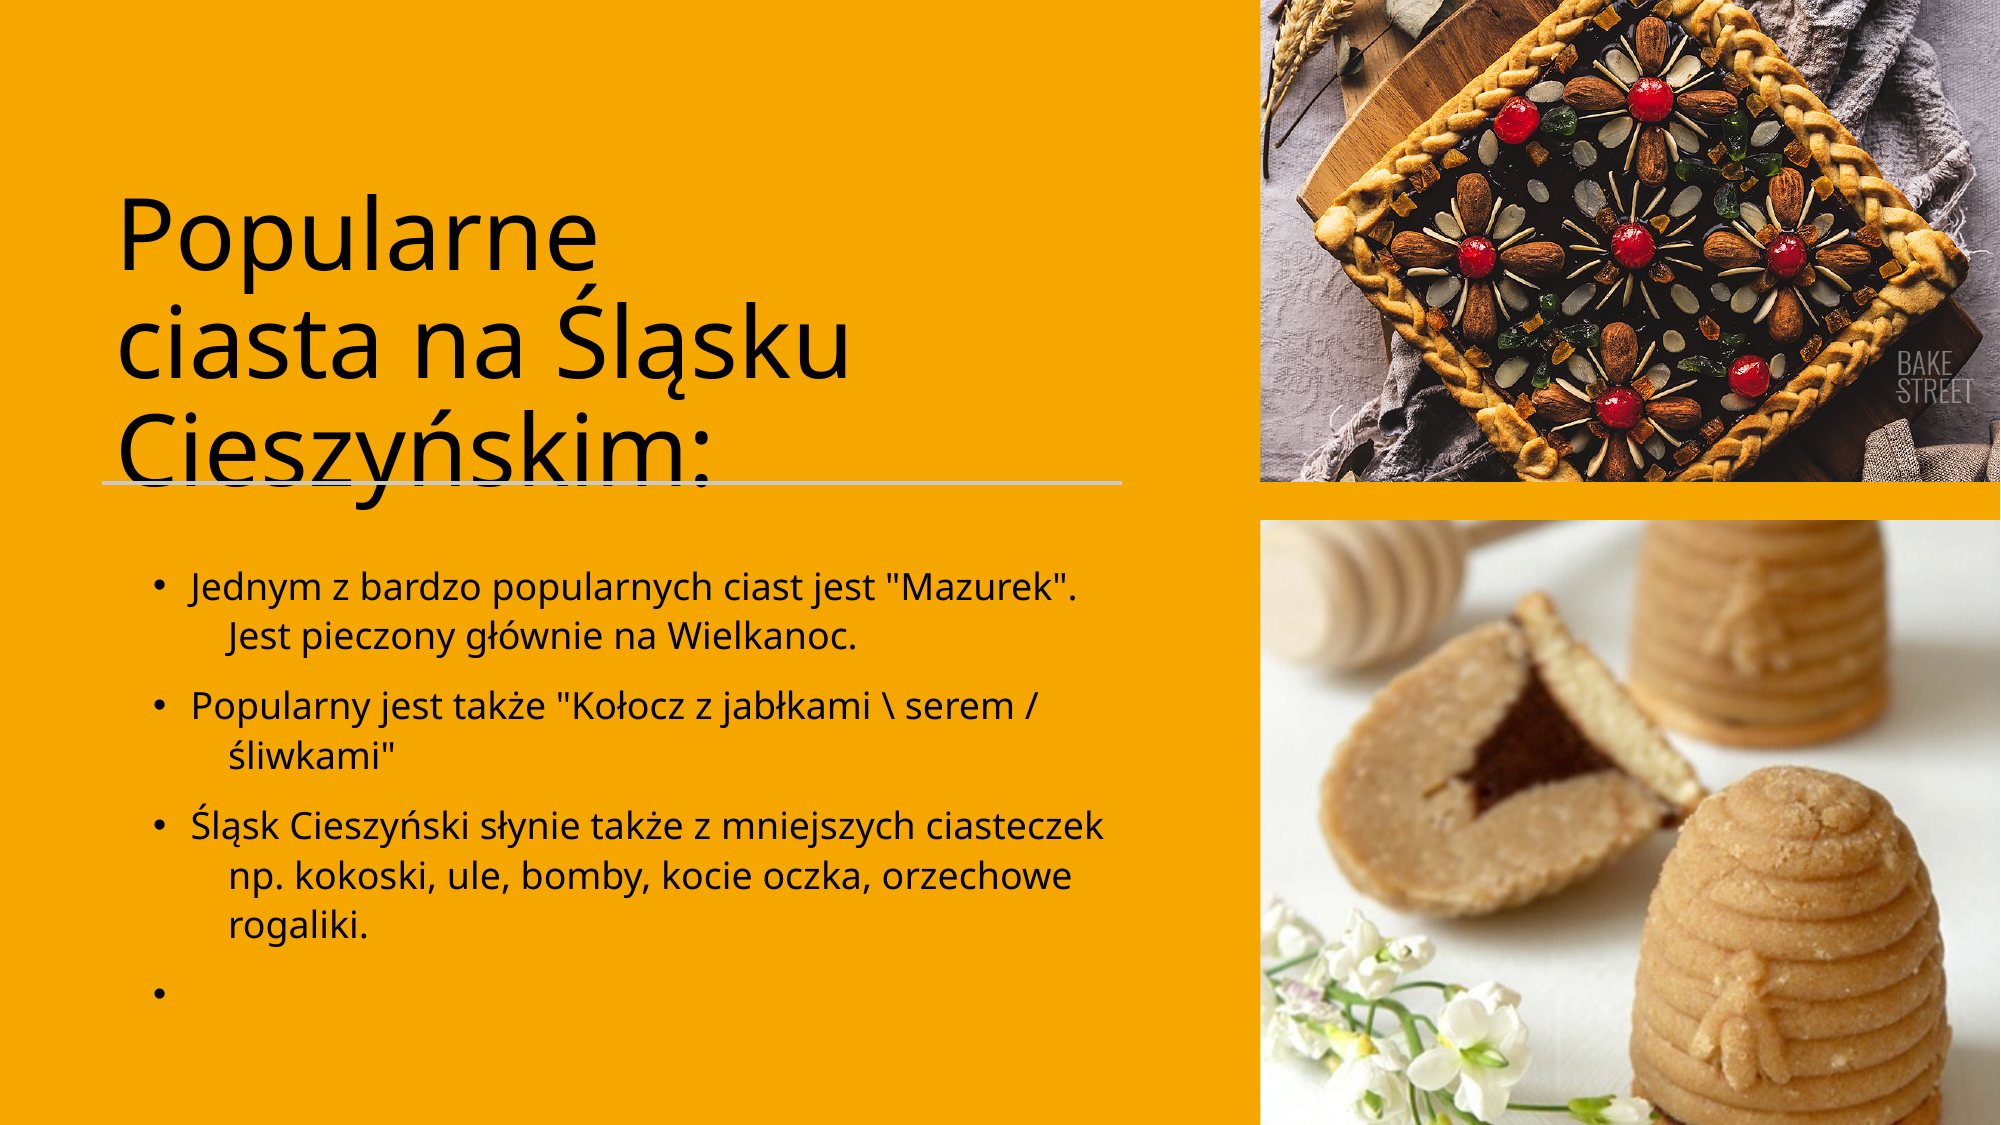

# Popularne ciasta na Śląsku Cieszyńskim:
Jednym z bardzo popularnych ciast jest "Mazurek". Jest pieczony głównie na Wielkanoc.
Popularny jest także "Kołocz z jabłkami \ serem / śliwkami"
Śląsk Cieszyński słynie także z mniejszych ciasteczek np. kokoski, ule, bomby, kocie oczka, orzechowe rogaliki.